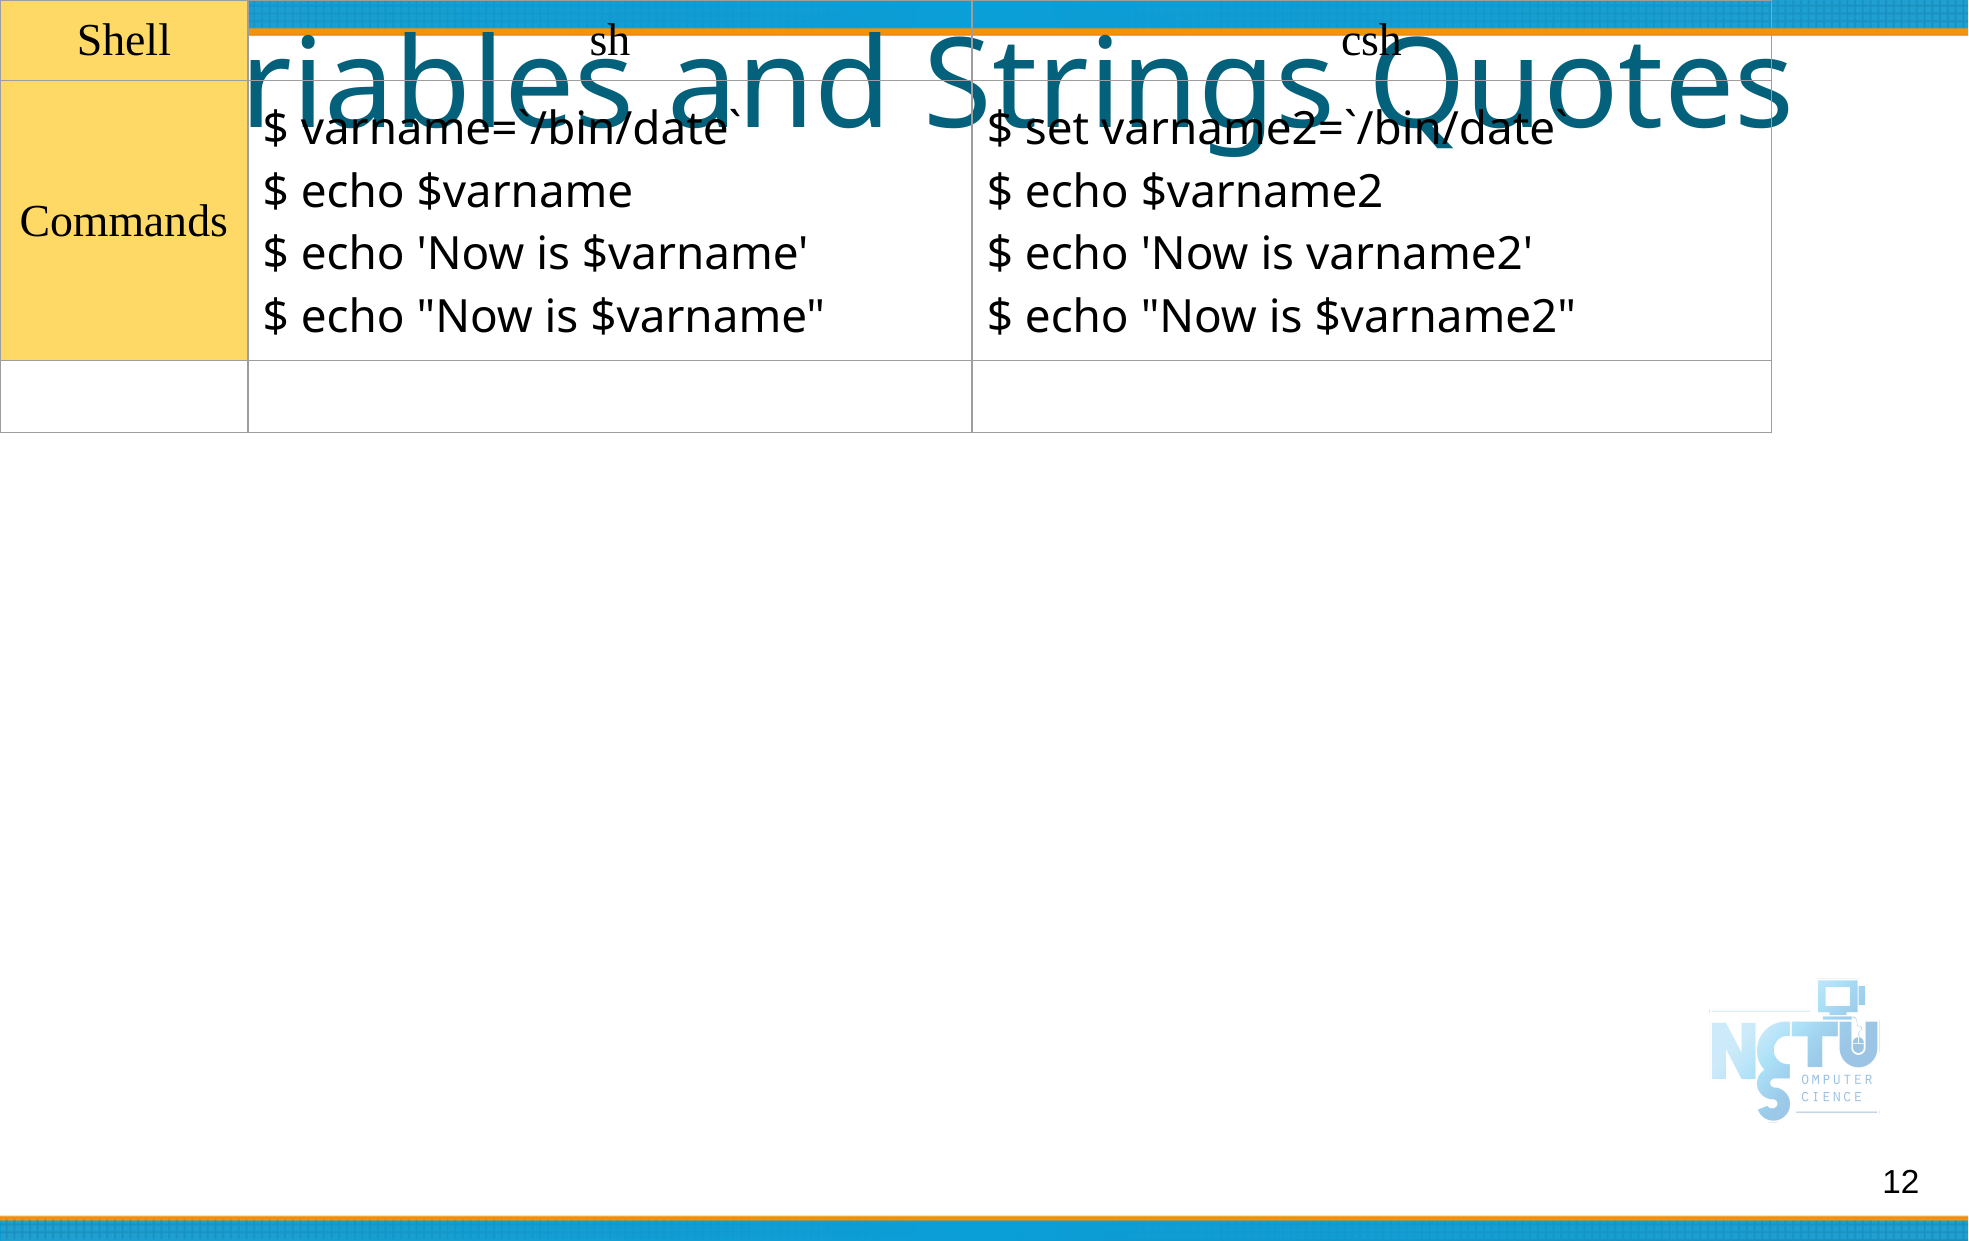

| Shell | sh | csh |
| --- | --- | --- |
| Commands | $ varname=`/bin/date` $ echo $varname $ echo 'Now is $varname' $ echo "Now is $varname" | $ set varname2=`/bin/date` $ echo $varname2 $ echo 'Now is varname2' $ echo "Now is $varname2" |
| | | |
# Variables and Strings Quotes (2)